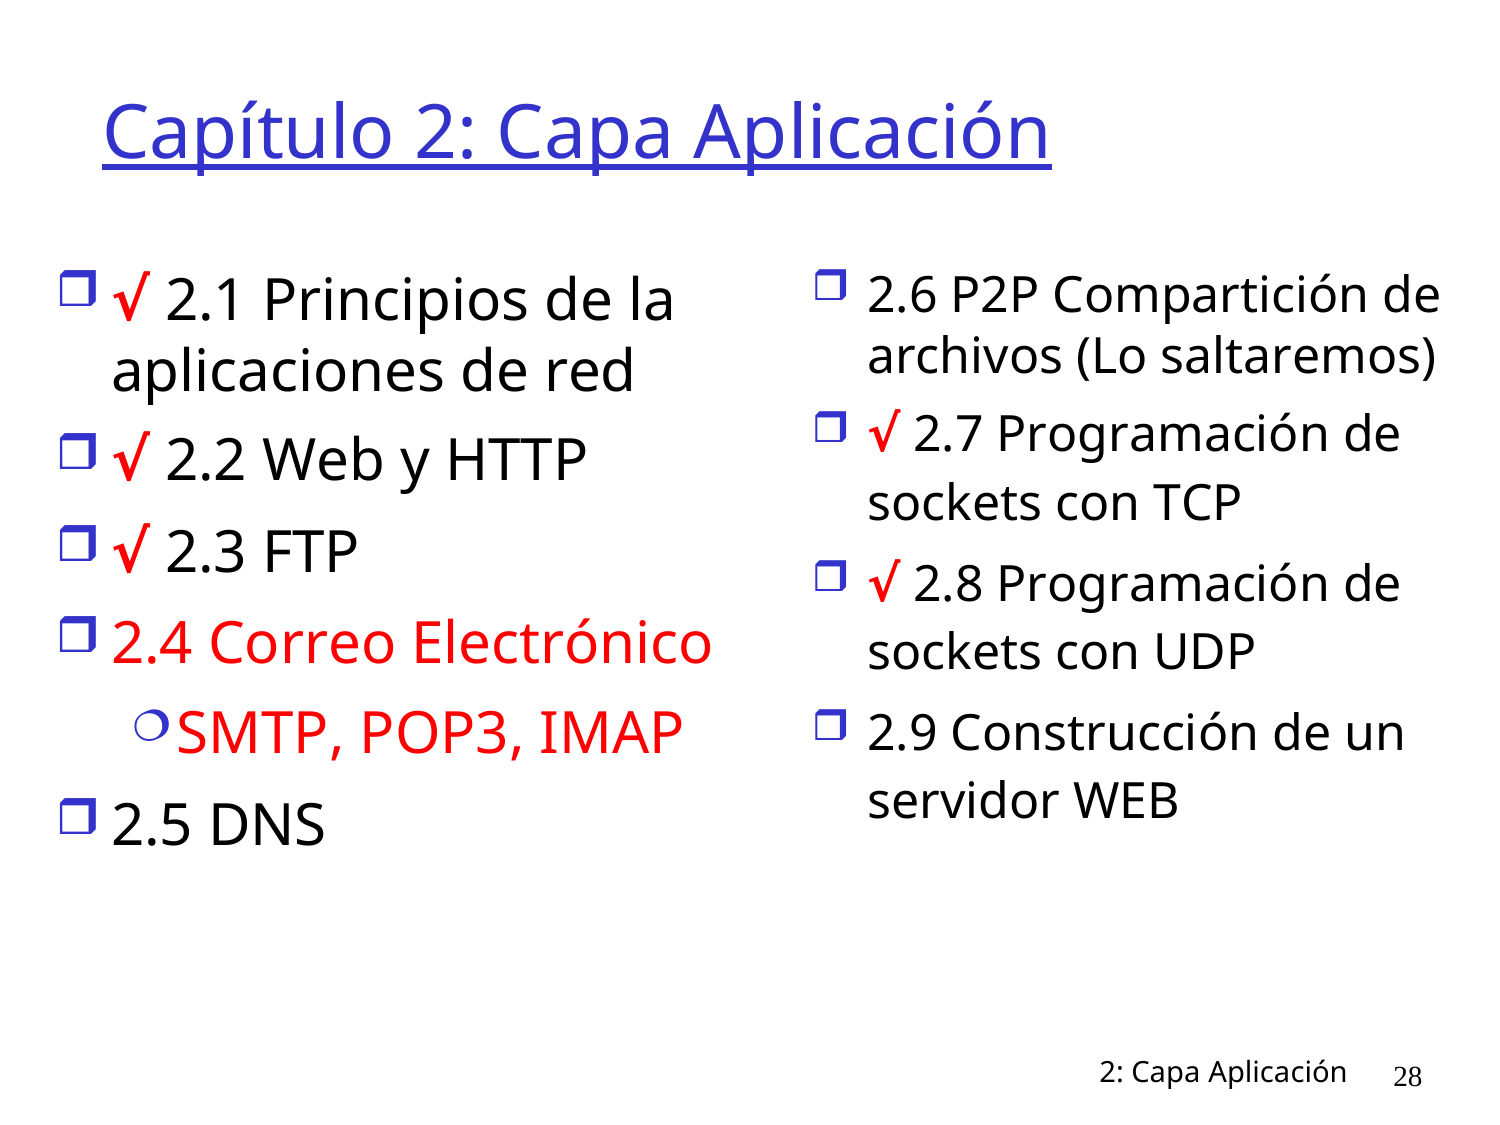

# Capítulo 2: Capa Aplicación
√ 2.1 Principios de la aplicaciones de red
√ 2.2 Web y HTTP
√ 2.3 FTP
2.4 Correo Electrónico
SMTP, POP3, IMAP
2.5 DNS
2.6 P2P Compartición de archivos (Lo saltaremos)‏
√ 2.7 Programación de sockets con TCP
√ 2.8 Programación de sockets con UDP
2.9 Construcción de un servidor WEB